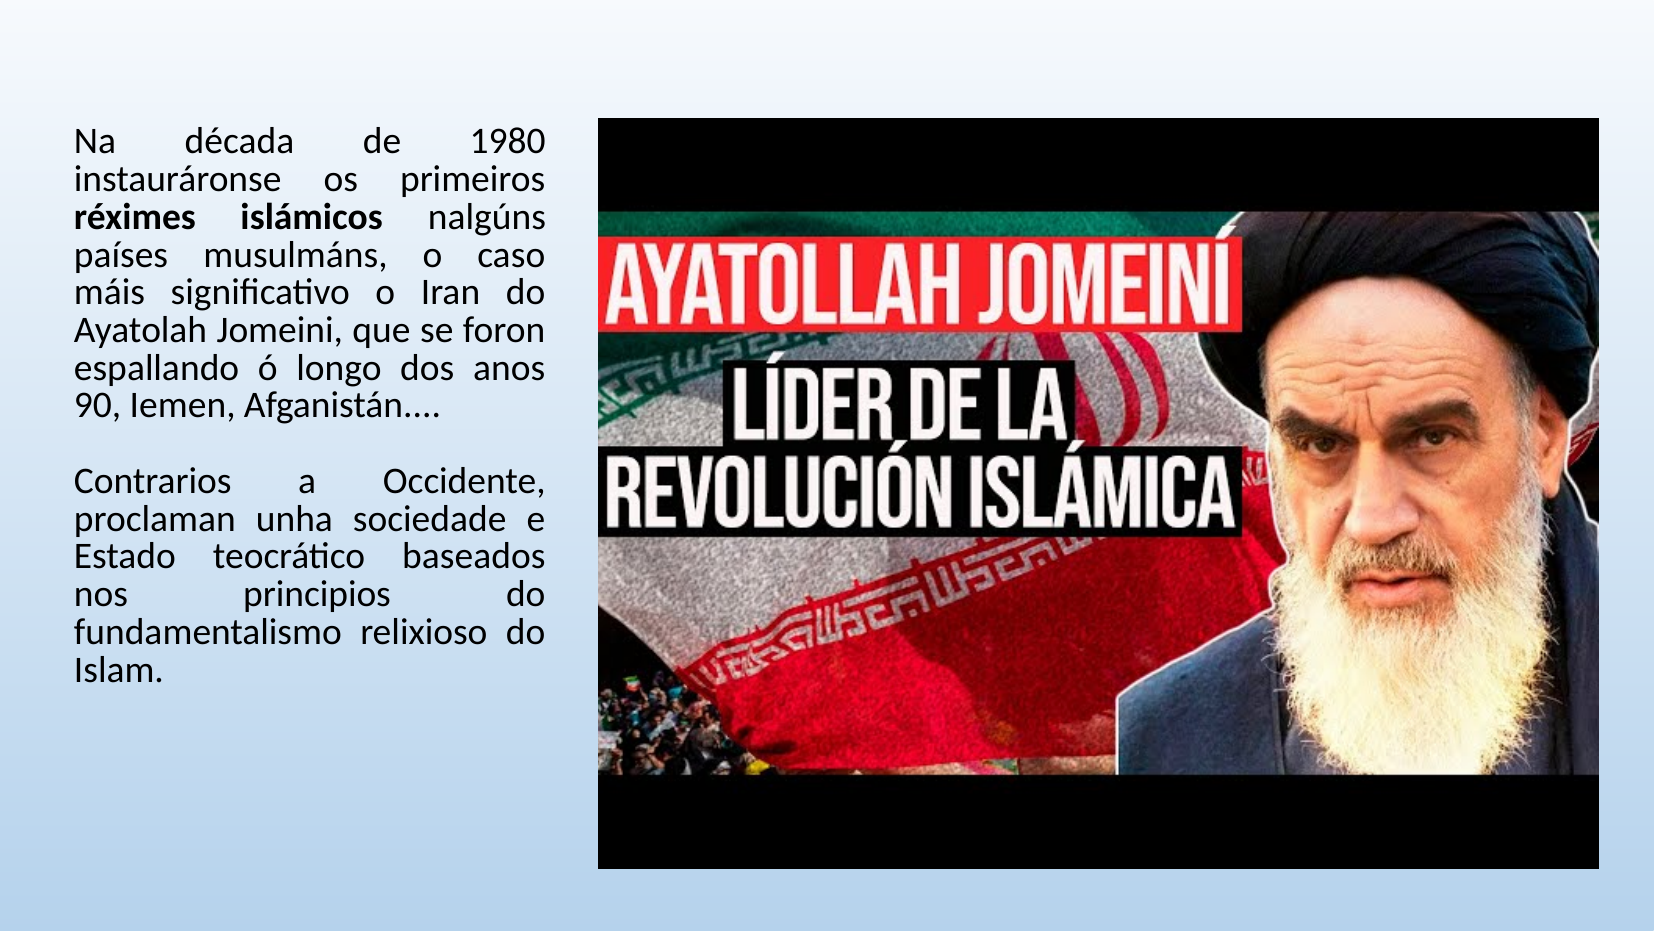

Na década de 1980 instauráronse os primeiros réximes islámicos nalgúns países musulmáns, o caso máis significativo o Iran do Ayatolah Jomeini, que se foron espallando ó longo dos anos 90, Iemen, Afganistán....
Contrarios a Occidente, proclaman unha sociedade e Estado teocrático baseados nos principios do fundamentalismo relixioso do Islam.